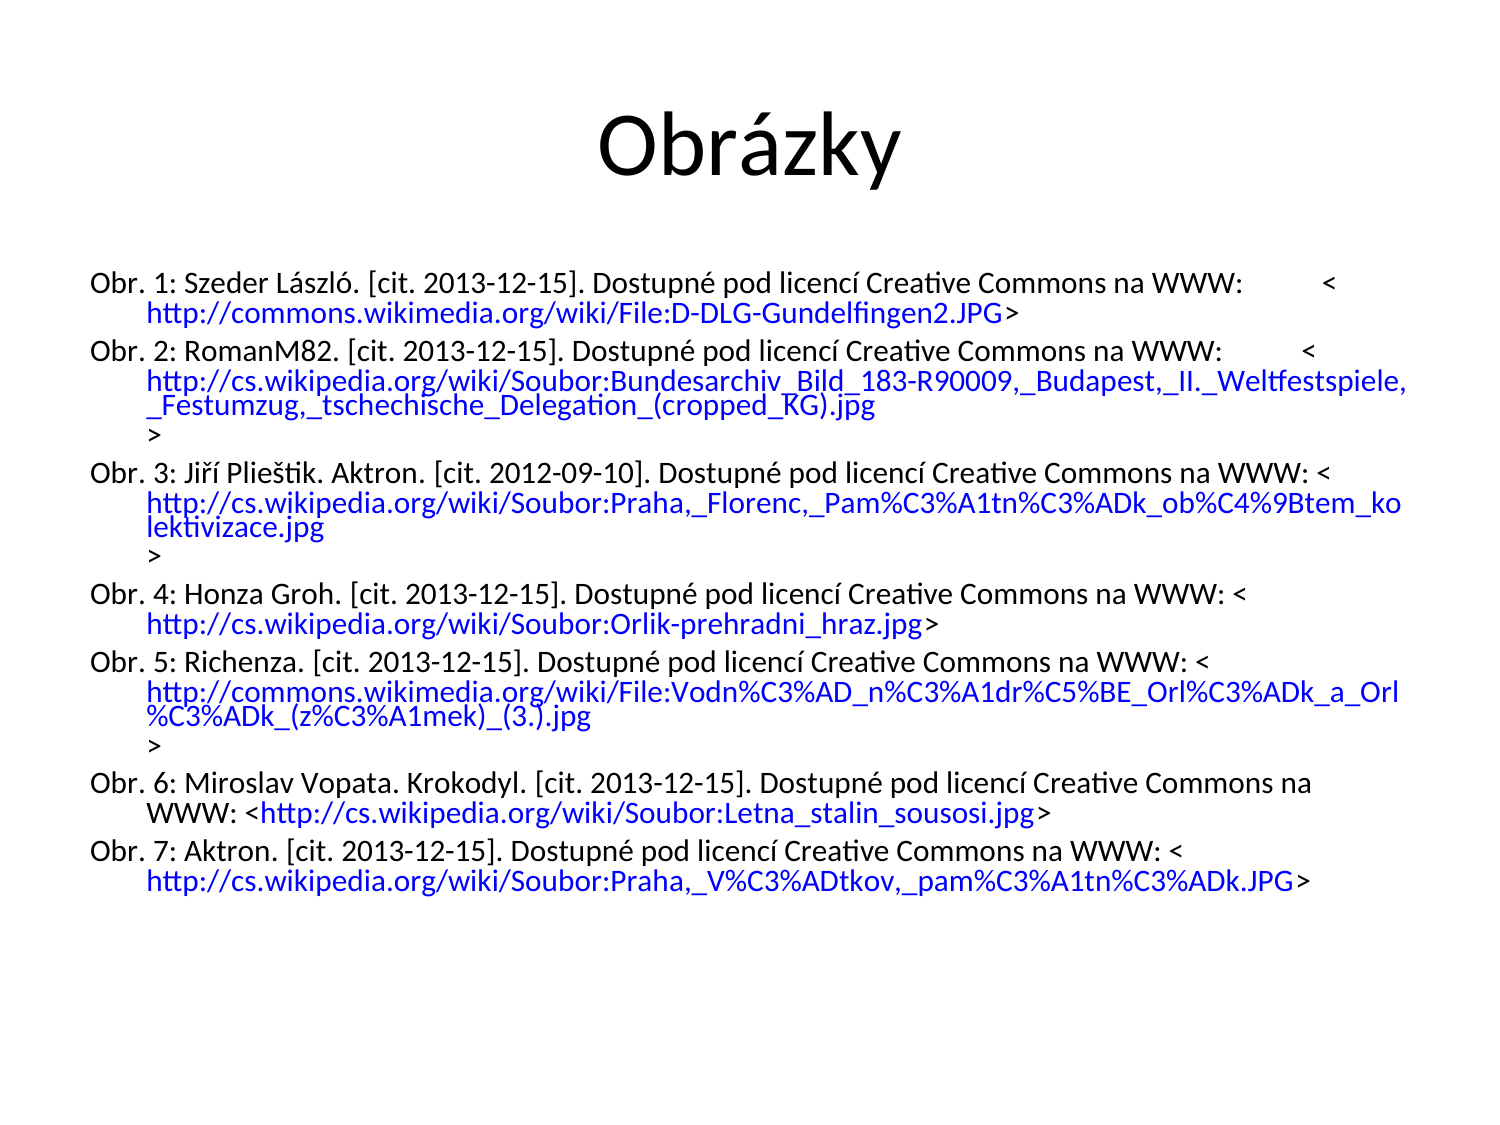

# Obrázky
Obr. 1: Szeder László. [cit. 2013-12-15]. Dostupné pod licencí Creative Commons na WWW: <http://commons.wikimedia.org/wiki/File:D-DLG-Gundelfingen2.JPG>
Obr. 2: RomanM82. [cit. 2013-12-15]. Dostupné pod licencí Creative Commons na WWW: <http://cs.wikipedia.org/wiki/Soubor:Bundesarchiv_Bild_183-R90009,_Budapest,_II._Weltfestspiele,_Festumzug,_tschechische_Delegation_(cropped_KG).jpg>
Obr. 3: Jiří Plieštik. Aktron. [cit. 2012-09-10]. Dostupné pod licencí Creative Commons na WWW: <http://cs.wikipedia.org/wiki/Soubor:Praha,_Florenc,_Pam%C3%A1tn%C3%ADk_ob%C4%9Btem_kolektivizace.jpg>
Obr. 4: Honza Groh. [cit. 2013-12-15]. Dostupné pod licencí Creative Commons na WWW: <http://cs.wikipedia.org/wiki/Soubor:Orlik-prehradni_hraz.jpg>
Obr. 5: Richenza. [cit. 2013-12-15]. Dostupné pod licencí Creative Commons na WWW: <http://commons.wikimedia.org/wiki/File:Vodn%C3%AD_n%C3%A1dr%C5%BE_Orl%C3%ADk_a_Orl%C3%ADk_(z%C3%A1mek)_(3.).jpg>
Obr. 6: Miroslav Vopata. Krokodyl. [cit. 2013-12-15]. Dostupné pod licencí Creative Commons na WWW: <http://cs.wikipedia.org/wiki/Soubor:Letna_stalin_sousosi.jpg>
Obr. 7: Aktron. [cit. 2013-12-15]. Dostupné pod licencí Creative Commons na WWW: <http://cs.wikipedia.org/wiki/Soubor:Praha,_V%C3%ADtkov,_pam%C3%A1tn%C3%ADk.JPG>